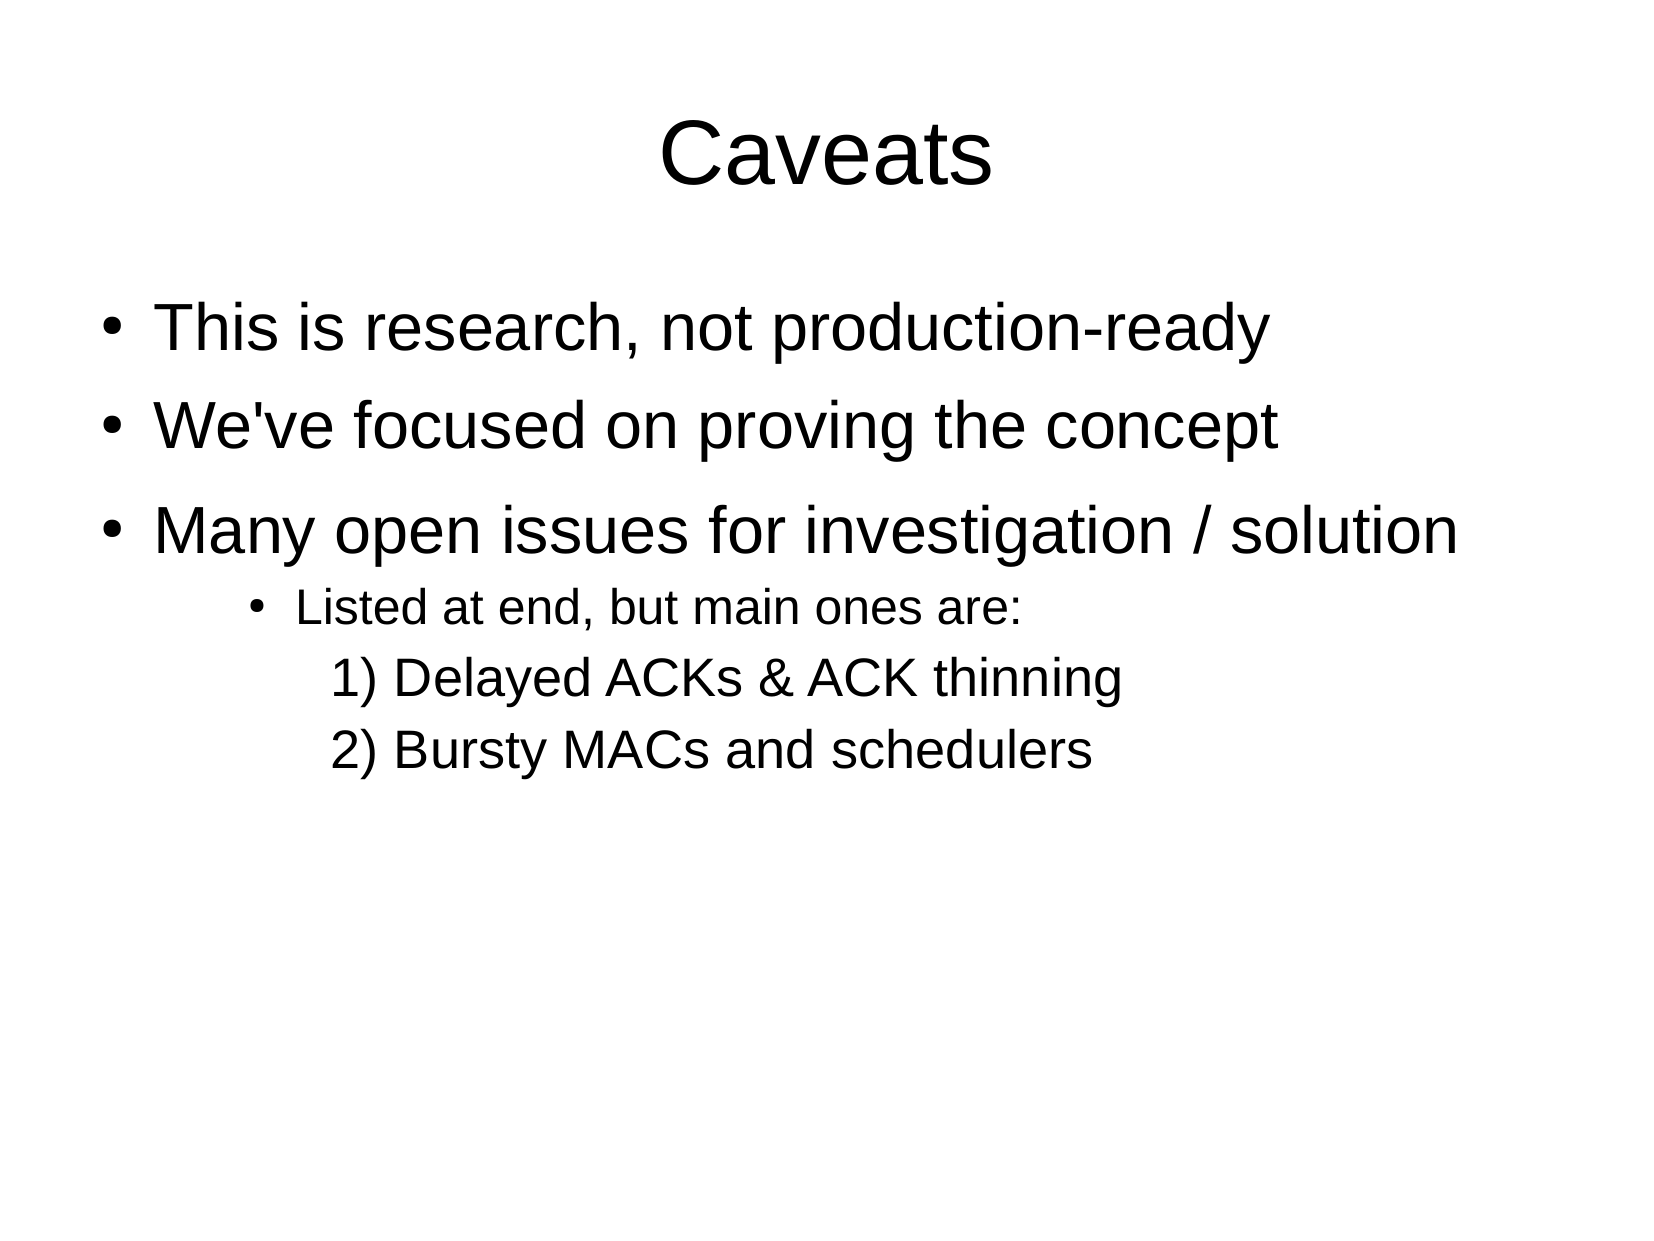

# Caveats
This is research, not production-ready
We've focused on proving the concept
Many open issues for investigation / solution
Listed at end, but main ones are:
 Delayed ACKs & ACK thinning
 Bursty MACs and schedulers